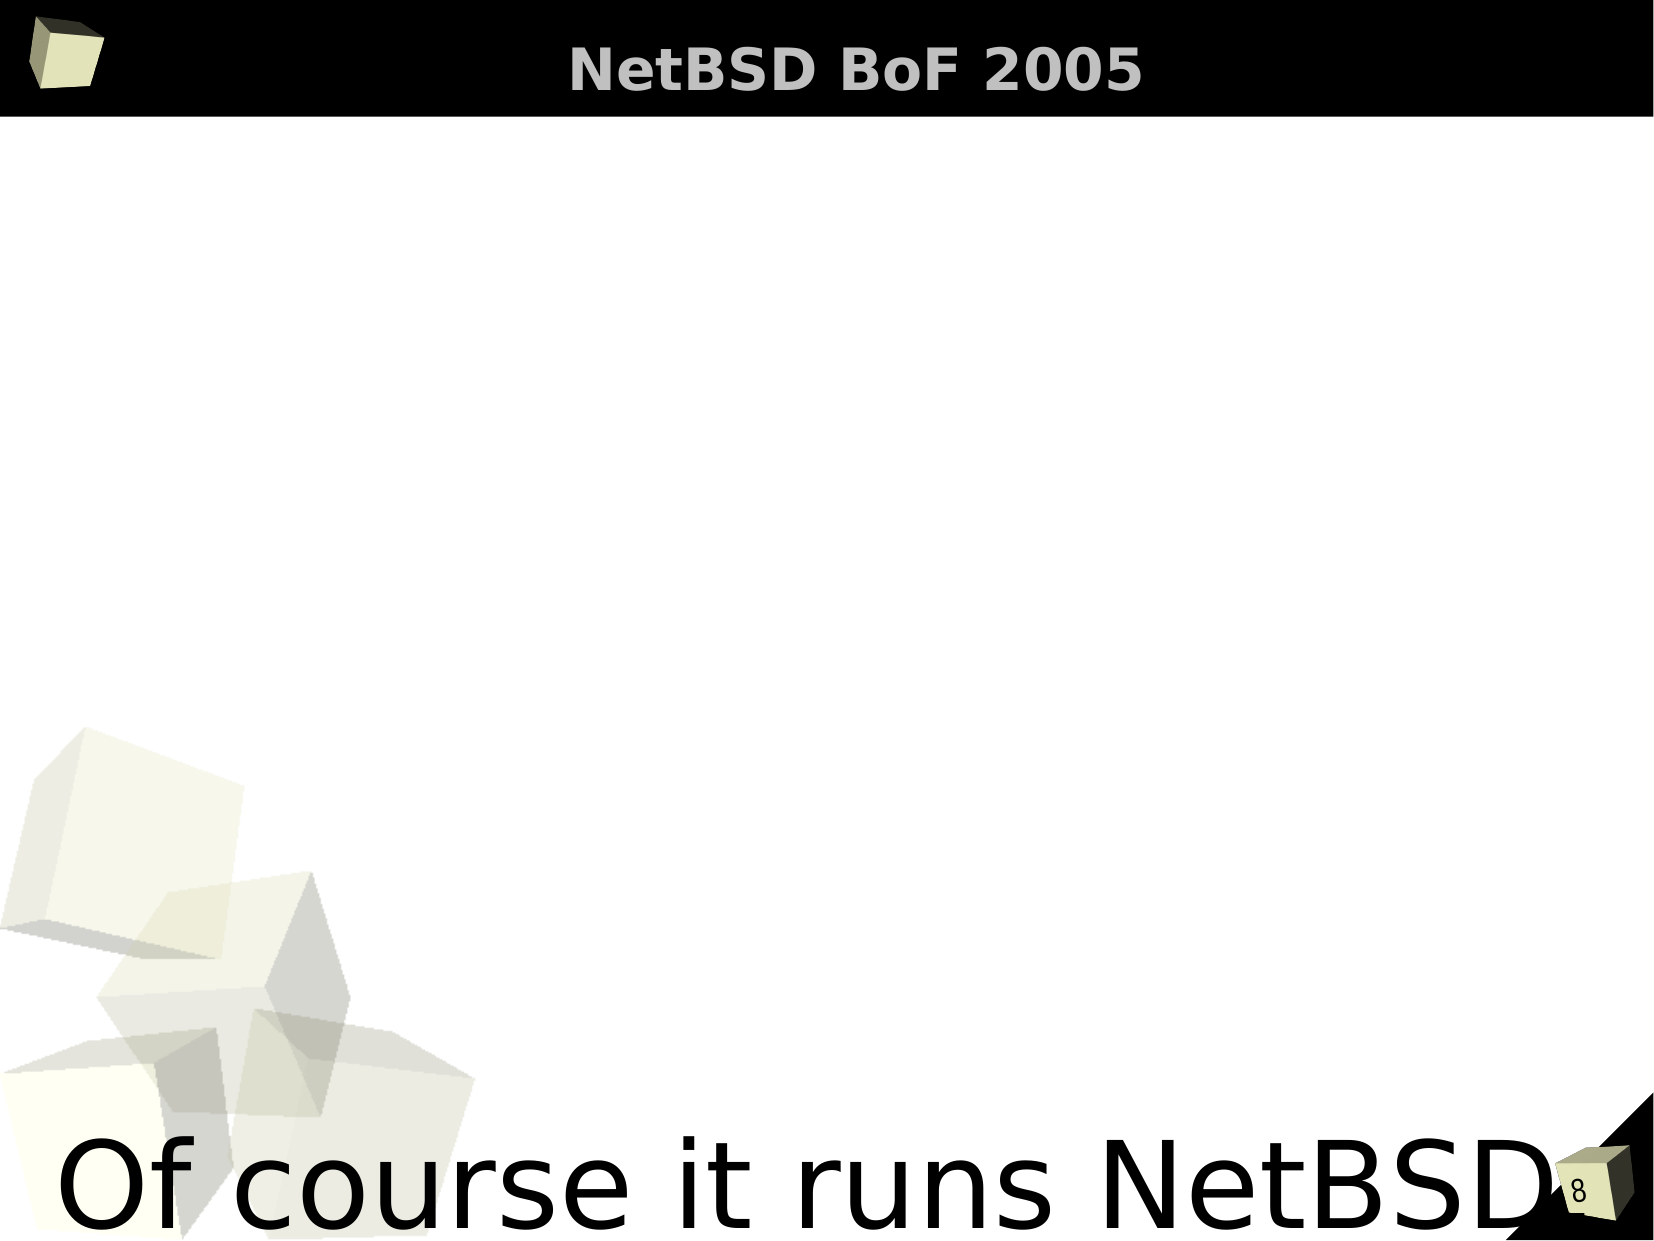

NetBSD BoF 2005
Of course it runs NetBSD.